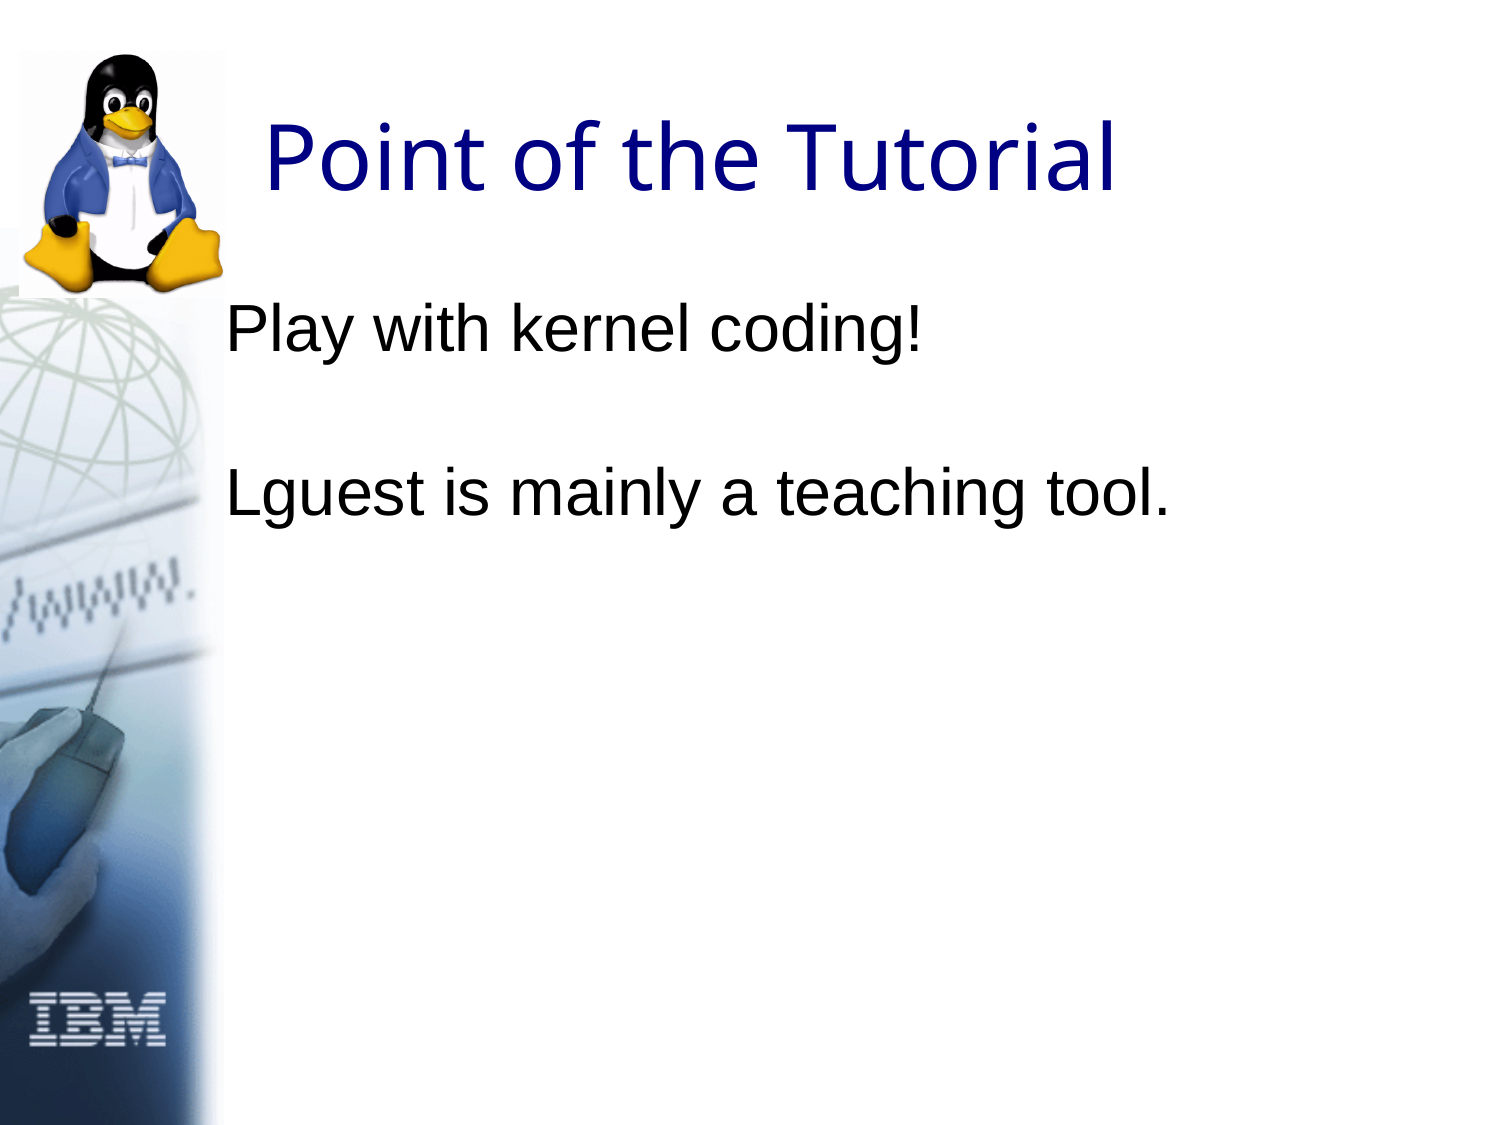

# Point of the Tutorial
Play with kernel coding!
Lguest is mainly a teaching tool.